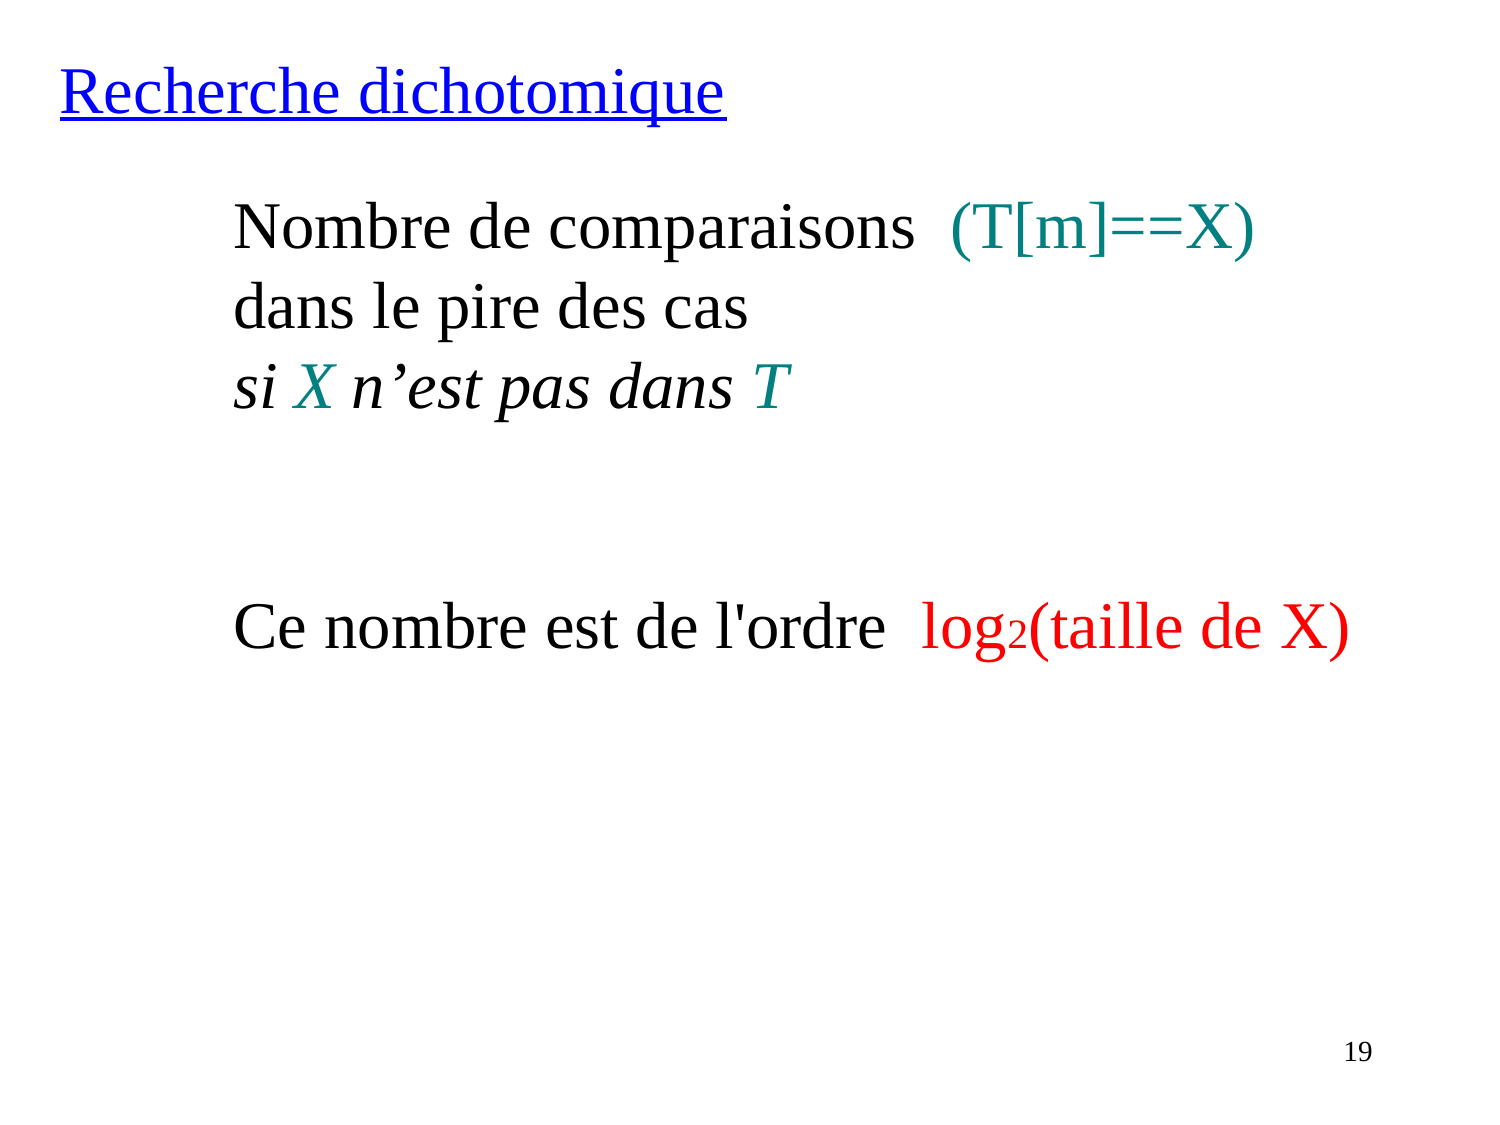

Recherche dichotomique
Nombre de comparaisons (T[m]==X)
dans le pire des cas
si X n’est pas dans T
Ce nombre est de l'ordre log2(taille de X)
19